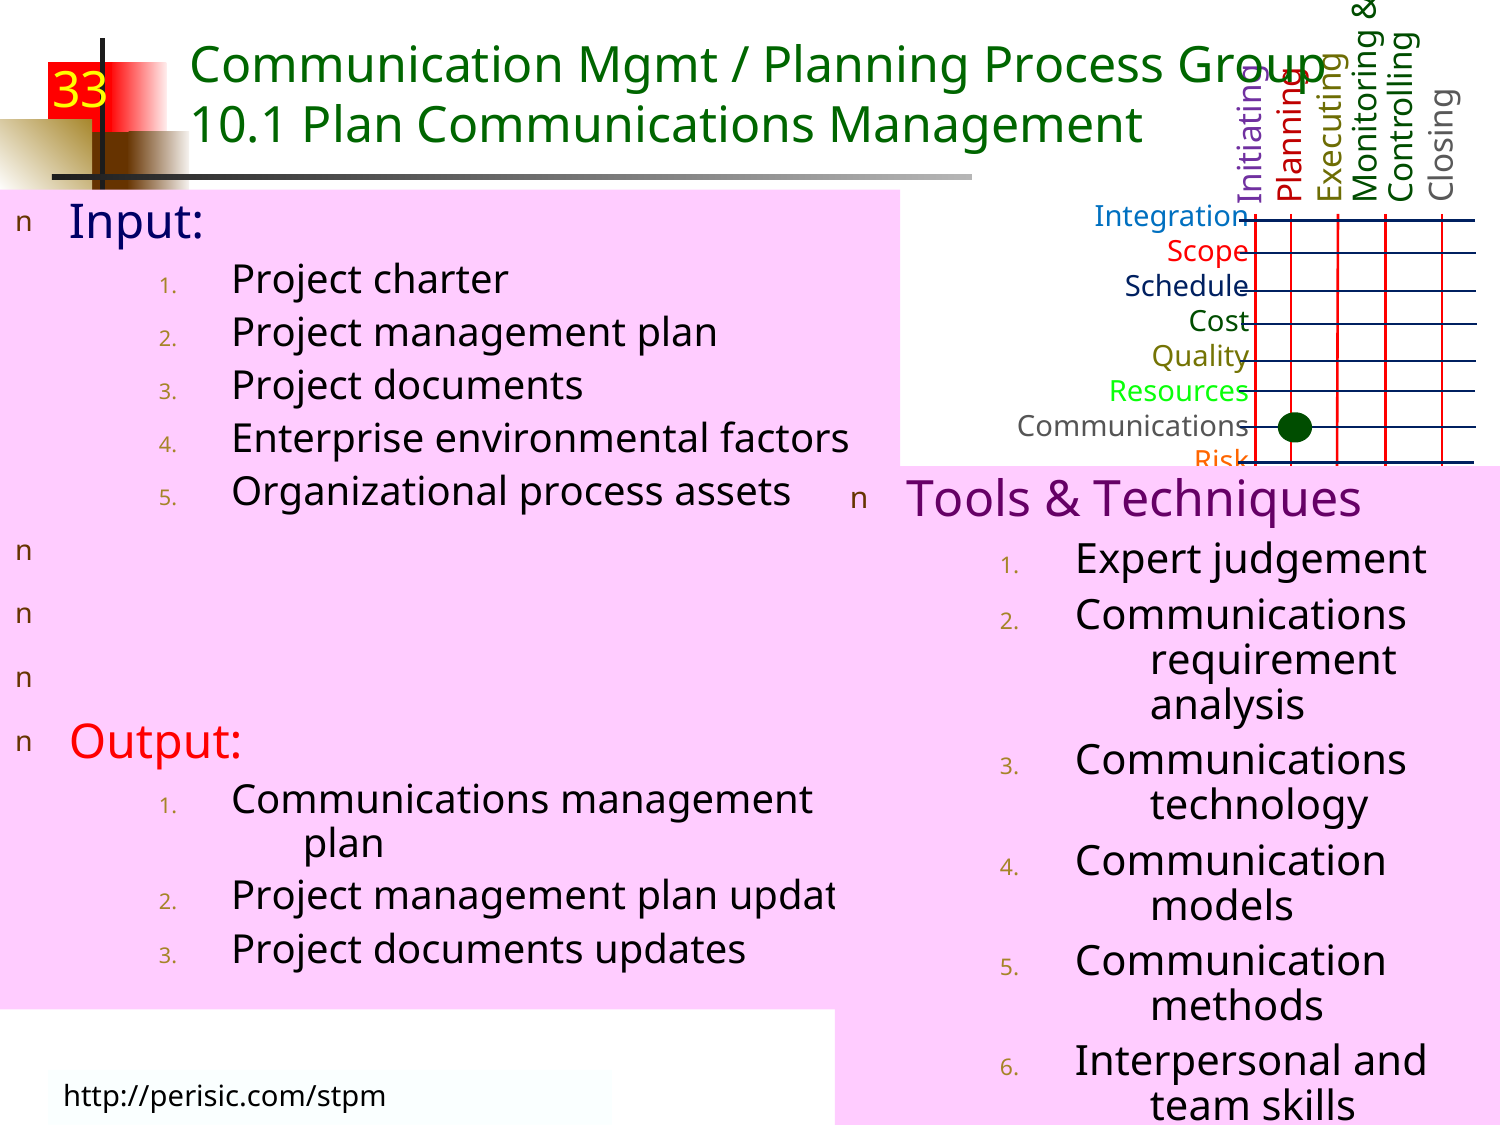

Initiating
Planning
Executing
Monitoring &
Controlling
Closing
Integration
Scope
Schedule
Cost
Quality
Resources
Communications
Risk
Procurement
Stakeholders
Communication Mgmt / Planning Process Group
10.1 Plan Communications Management
# Input:
Project charter
Project management plan
Project documents
Enterprise environmental factors
Organizational process assets
Output:
Communications management plan
Project management plan updates
Project documents updates
Tools & Techniques
Expert judgement
Communications requirement analysis
Communications technology
Communication models
Communication methods
Interpersonal and team skills
Data representation
Meetings
32
http://perisic.com/stpm